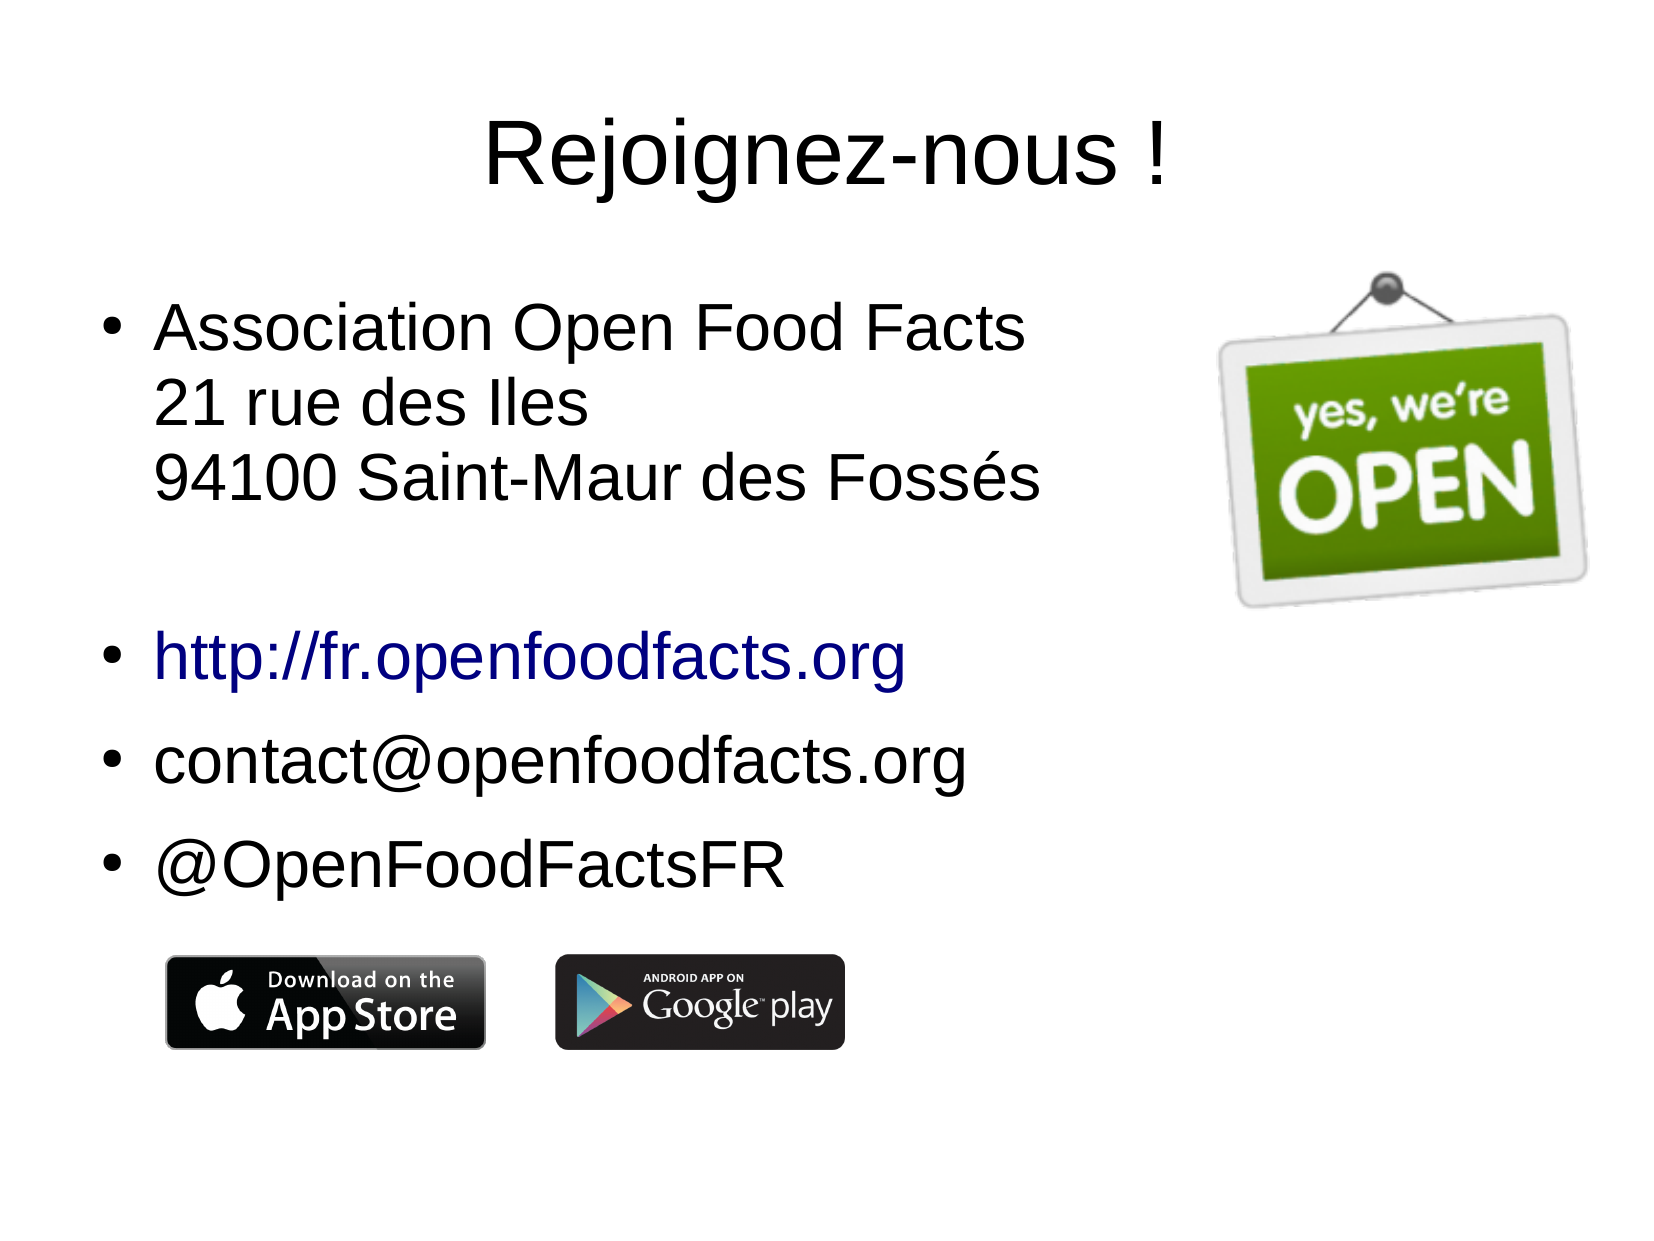

# Rejoignez-nous !
Association Open Food Facts
21 rue des Iles
94100 Saint-Maur des Fossés
http://fr.openfoodfacts.org
contact@openfoodfacts.org
@OpenFoodFactsFR